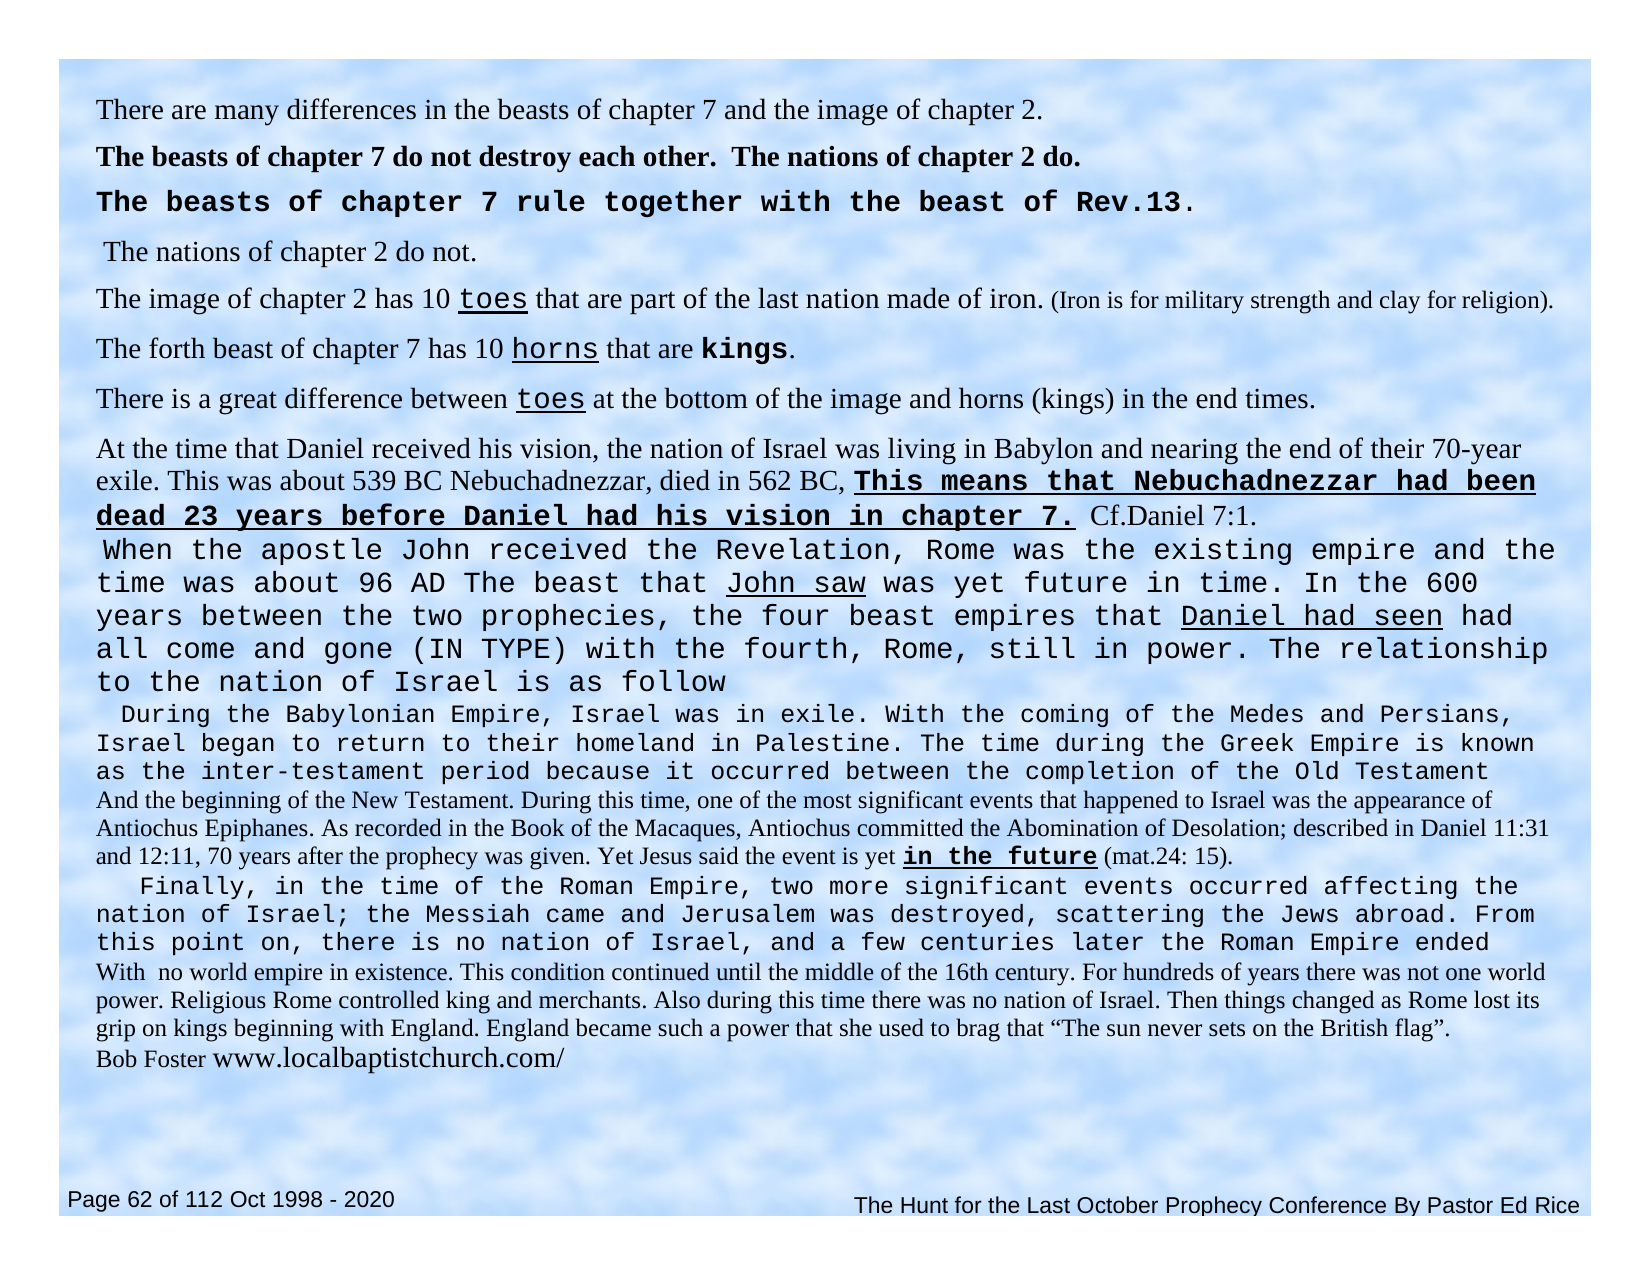

There are many differences in the beasts of chapter 7 and the image of chapter 2.
The beasts of chapter 7 do not destroy each other. The nations of chapter 2 do.
The beasts of chapter 7 rule together with the beast of Rev.13.
 The nations of chapter 2 do not.
The image of chapter 2 has 10 toes that are part of the last nation made of iron. (Iron is for military strength and clay for religion).
The forth beast of chapter 7 has 10 horns that are kings.
There is a great difference between toes at the bottom of the image and horns (kings) in the end times.
At the time that Daniel received his vision, the nation of Israel was living in Babylon and nearing the end of their 70-year exile. This was about 539 BC Nebuchadnezzar, died in 562 BC, This means that Nebuchadnezzar had been dead 23 years before Daniel had his vision in chapter 7.  Cf.Daniel 7:1.
 When the apostle John received the Revelation, Rome was the existing empire and the time was about 96 AD The beast that John saw was yet future in time. In the 600 years between the two prophecies, the four beast empires that Daniel had seen had all come and gone (IN TYPE) with the fourth, Rome, still in power. The relationship to the nation of Israel is as follow
    During the Babylonian Empire, Israel was in exile. With the coming of the Medes and Persians, Israel began to return to their homeland in Palestine. The time during the Greek Empire is known as the inter-testament period because it occurred between the completion of the Old Testament
And the beginning of the New Testament. During this time, one of the most significant events that happened to Israel was the appearance of Antiochus Epiphanes. As recorded in the Book of the Macaques, Antiochus committed the Abomination of Desolation; described in Daniel 11:31 and 12:11, 70 years after the prophecy was given. Yet Jesus said the event is yet in the future (mat.24: 15).
       Finally, in the time of the Roman Empire, two more significant events occurred affecting the nation of Israel; the Messiah came and Jerusalem was destroyed, scattering the Jews abroad. From this point on, there is no nation of Israel, and a few centuries later the Roman Empire ended
With  no world empire in existence. This condition continued until the middle of the 16th century. For hundreds of years there was not one world power. Religious Rome controlled king and merchants. Also during this time there was no nation of Israel. Then things changed as Rome lost its grip on kings beginning with England. England became such a power that she used to brag that “The sun never sets on the British flag”.
Bob Foster www.localbaptistchurch.com/